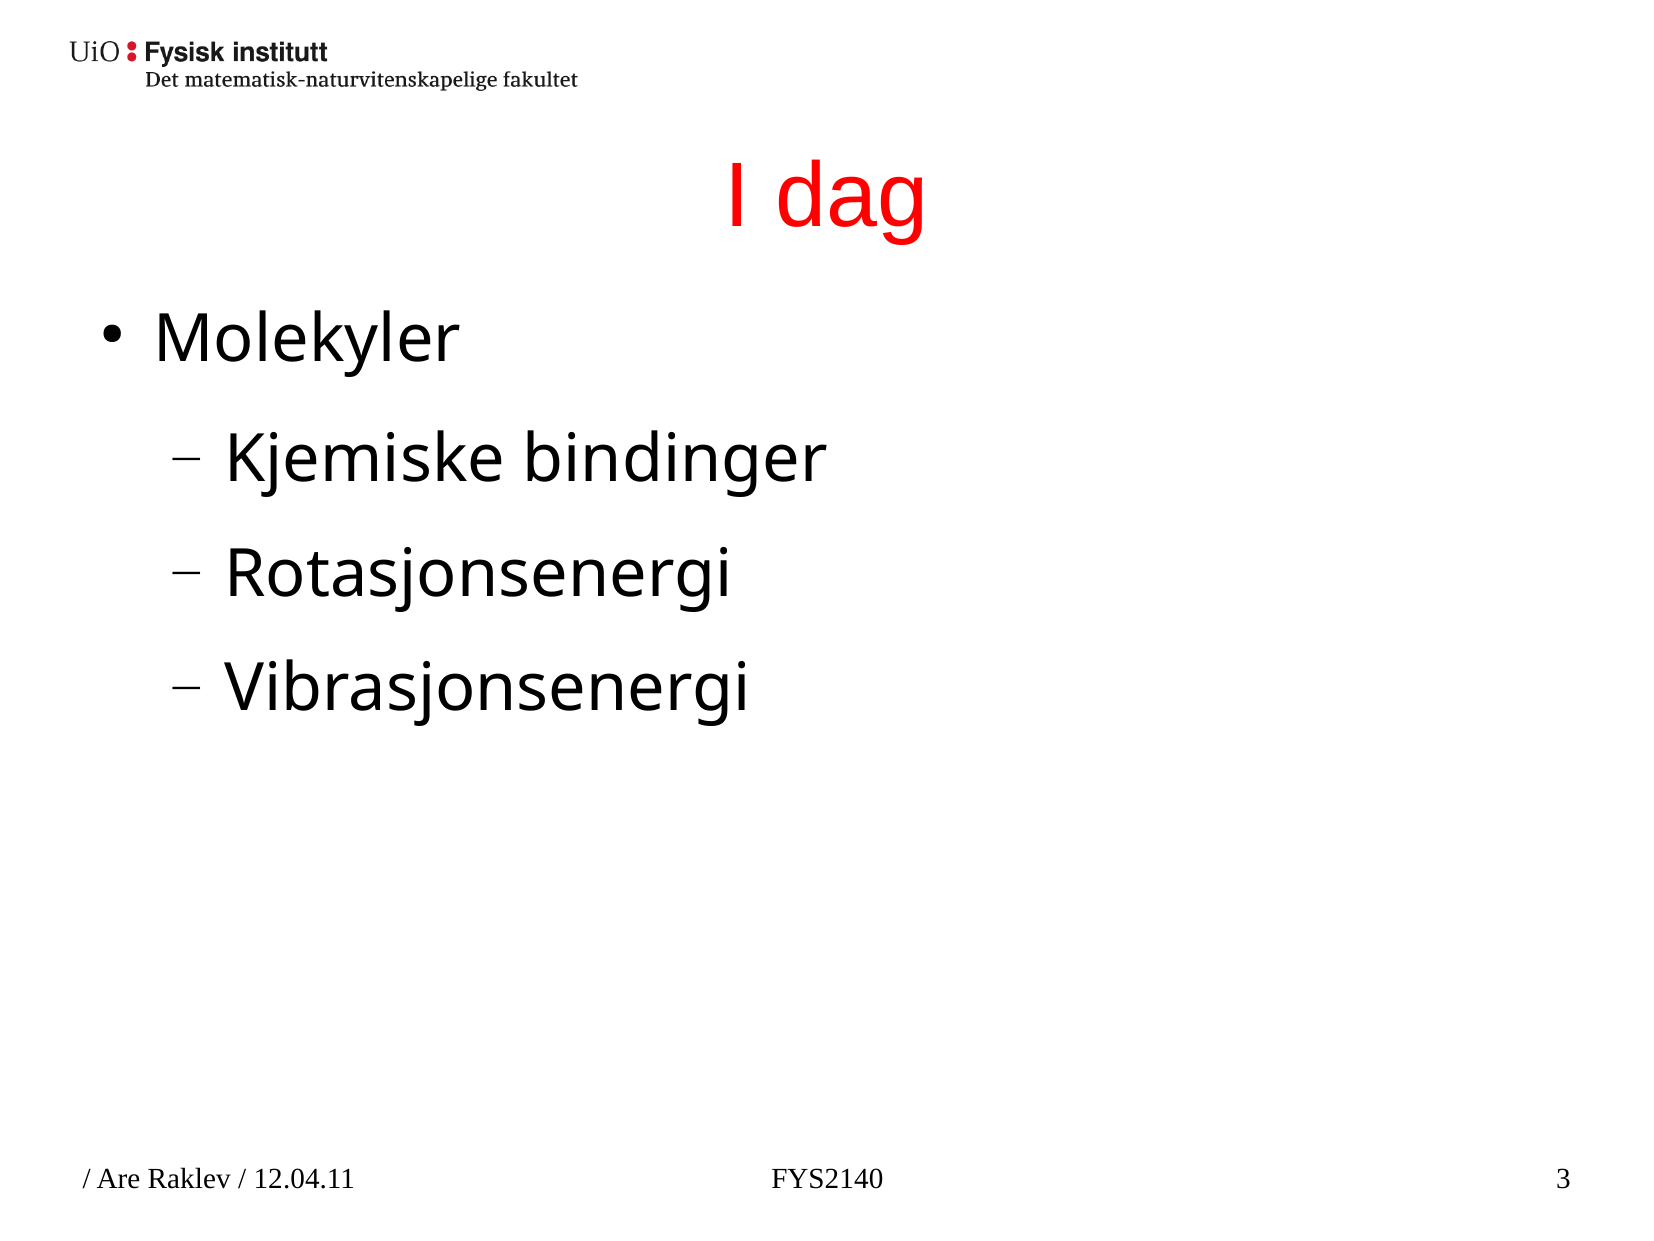

# I dag
Molekyler
Kjemiske bindinger
Rotasjonsenergi
Vibrasjonsenergi
/ Are Raklev / 12.04.11
FYS2140
3